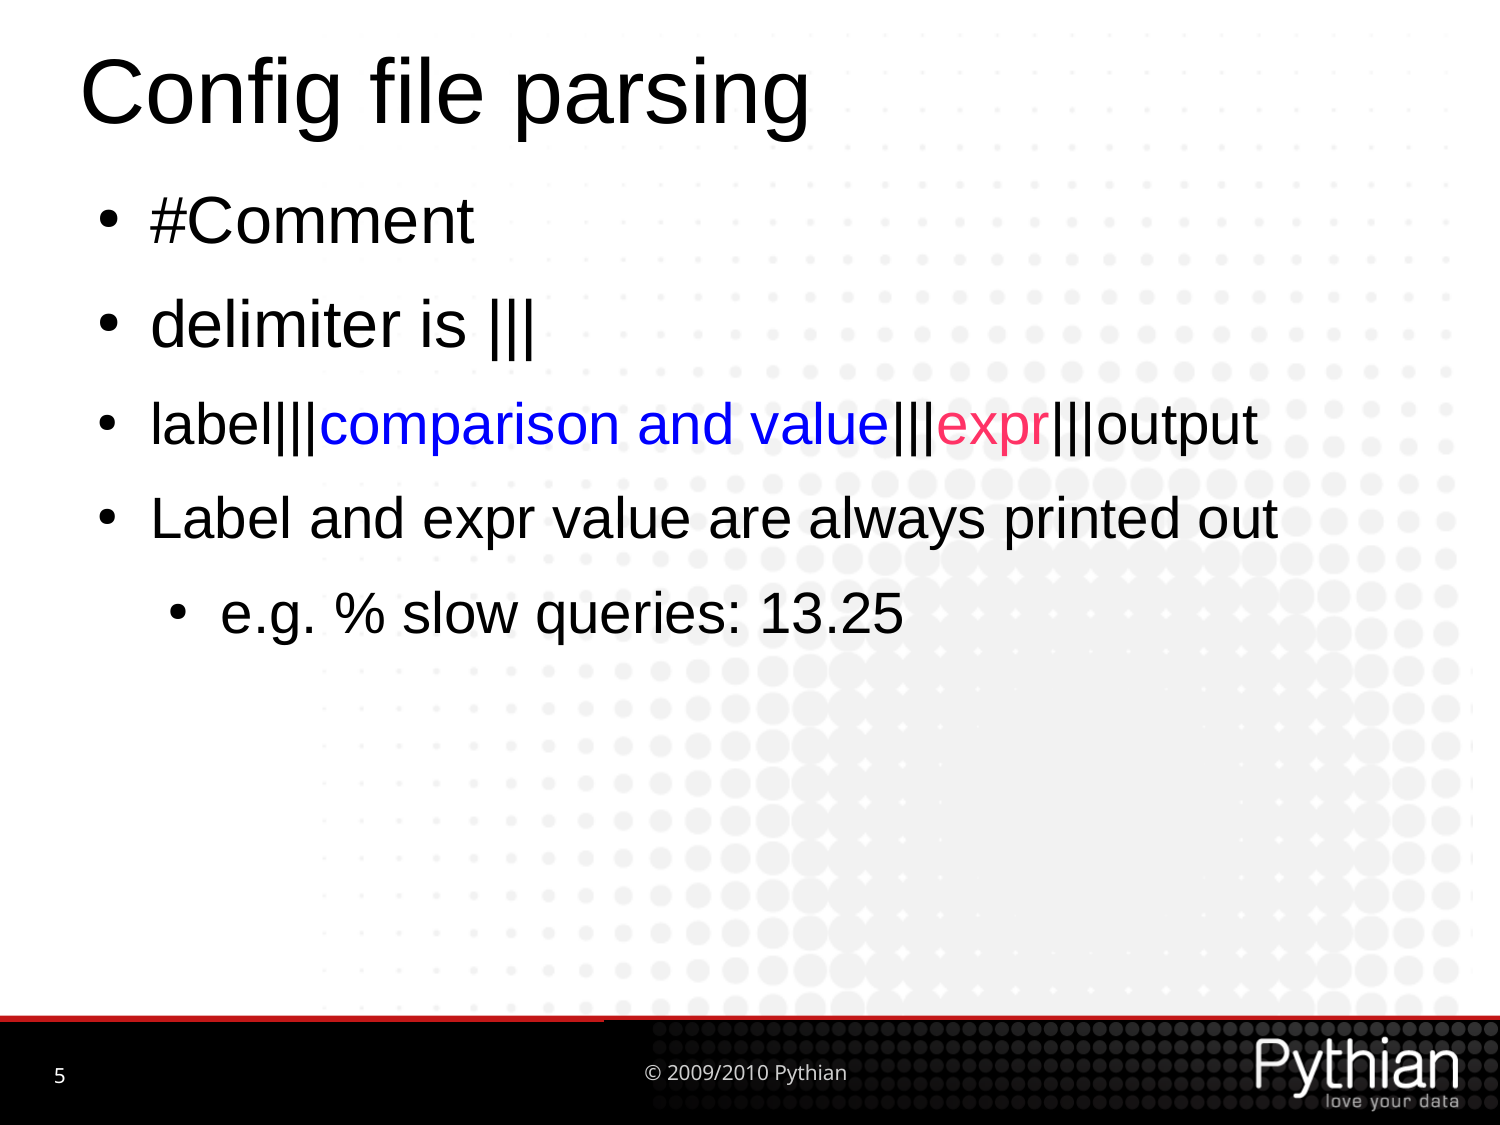

# Config file parsing
#Comment
delimiter is |||
label|||comparison and value|||expr|||output
Label and expr value are always printed out
e.g. % slow queries: 13.25